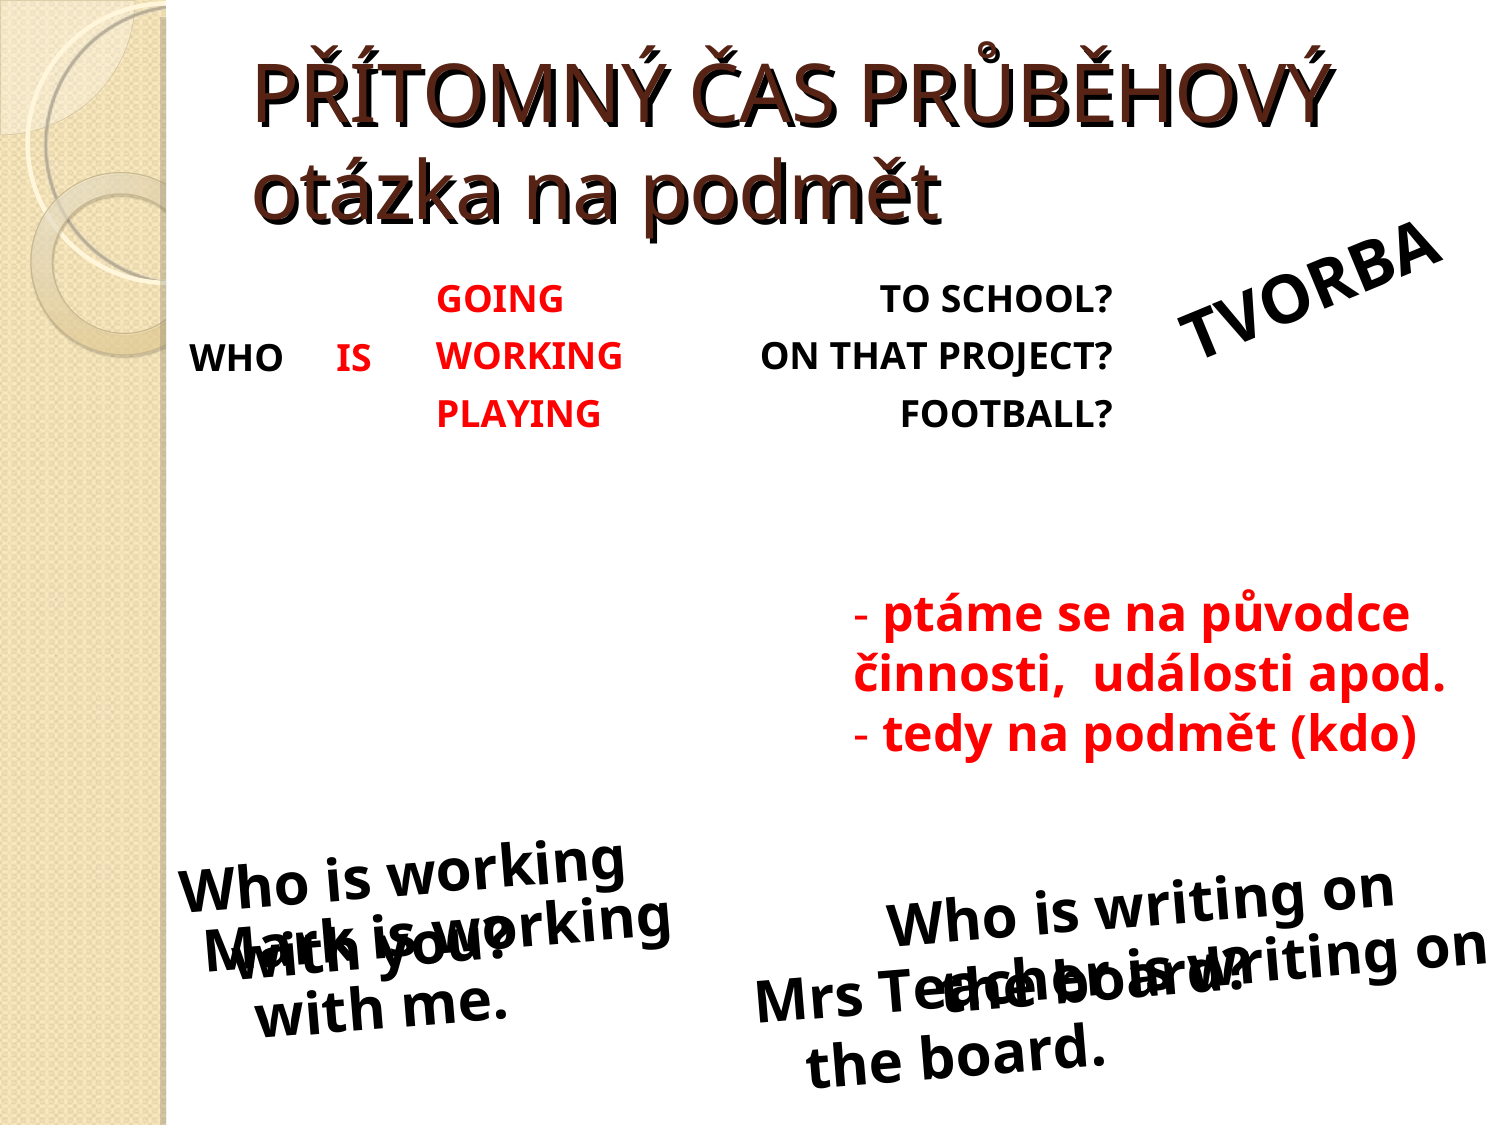

# PŘÍTOMNÝ ČAS PRŮBĚHOVÝ otázka na podmět
TVORBA
GOING
WORKING
PLAYING
TO SCHOOL?
ON THAT PROJECT?
FOOTBALL?
WHO
IS
 ptáme se na původce činnosti, události apod.
 tedy na podmět (kdo)
Who is working with you?
Who is writing on the board?
Mark is working with me.
Mrs Teacher is writing on the board.